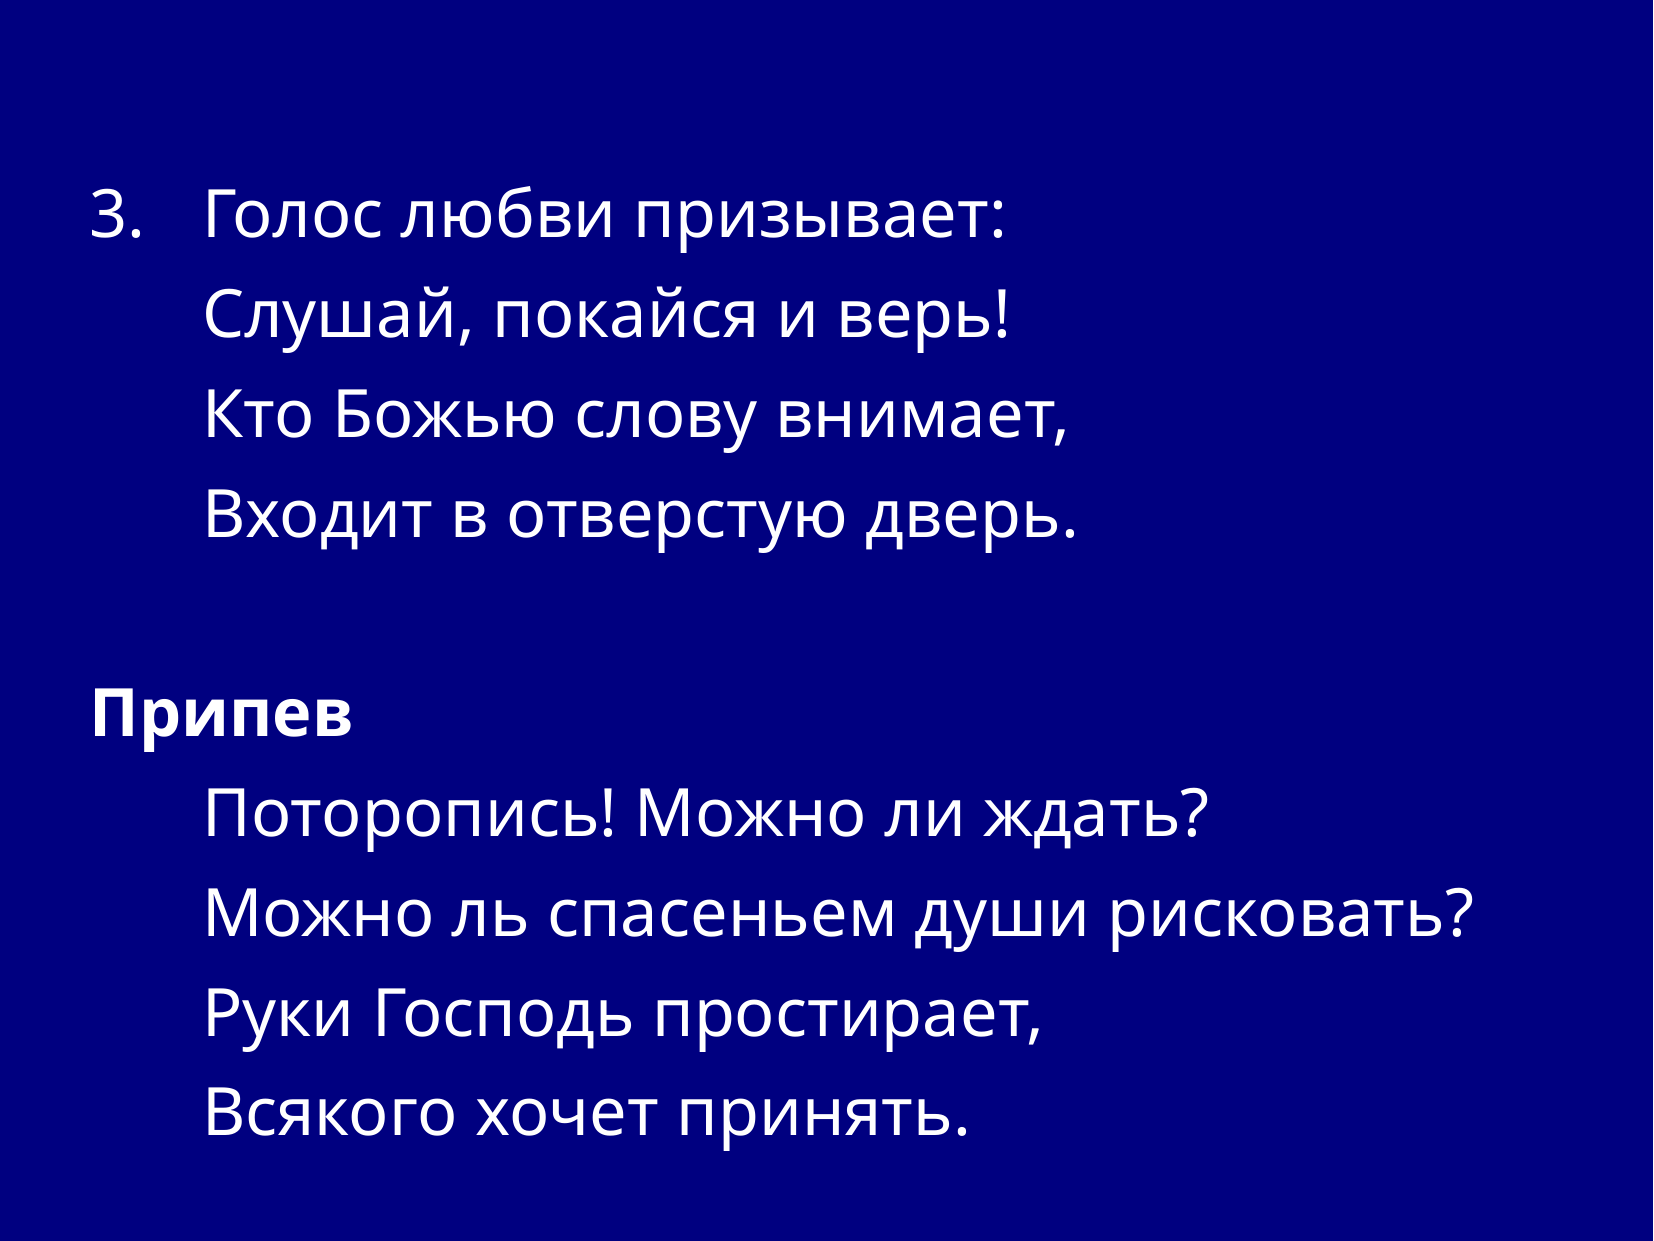

3.	Голос любви призывает:
	Слушай, покайся и верь!
	Кто Божью слову внимает,
	Входит в отверстую дверь.
Припев
	Поторопись! Можно ли ждать?
	Можно ль спасеньем души рисковать?
	Руки Господь простирает,
	Всякого хочет принять.